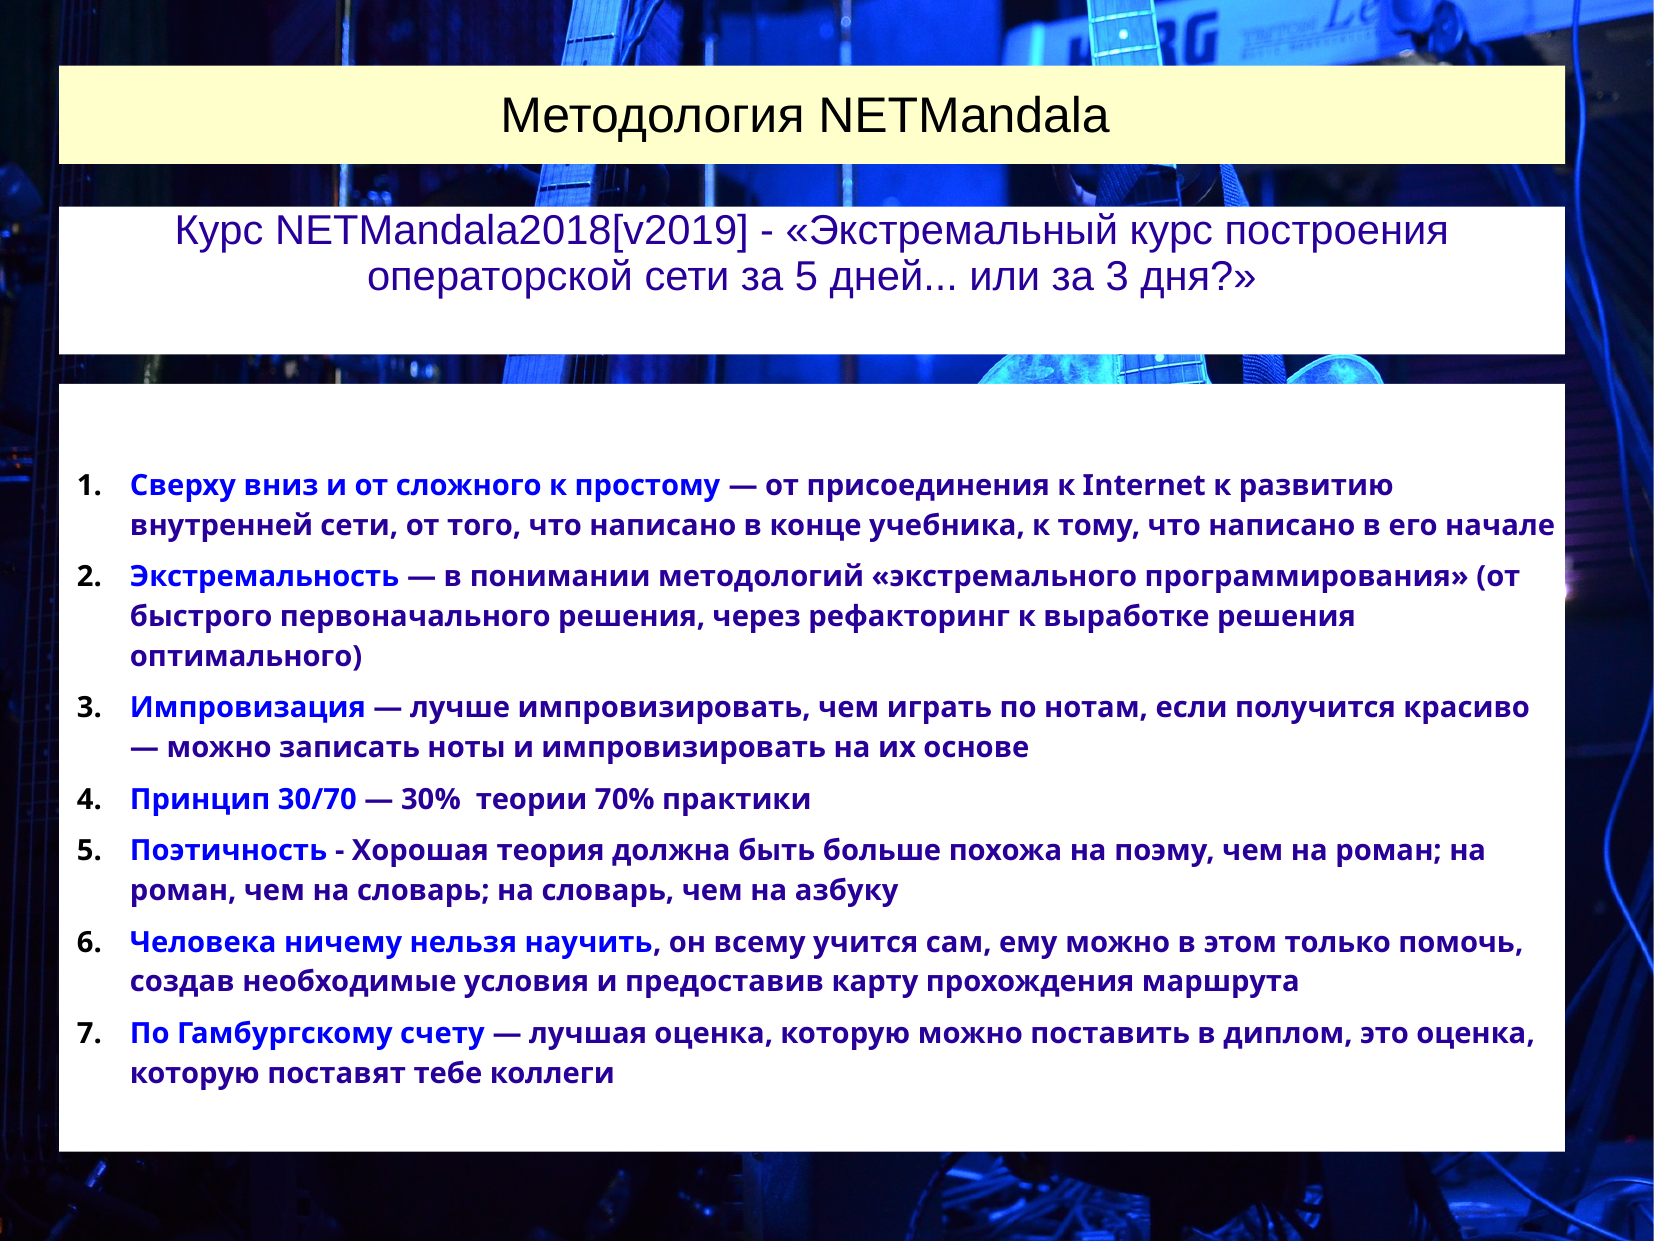

# Методология NETMandala
Курс NETMandala2018[v2019] - «Экстремальный курс построения операторской сети за 5 дней... или за 3 дня?»
Сверху вниз и от сложного к простому — от присоединения к Internet к развитию внутренней сети, от того, что написано в конце учебника, к тому, что написано в его начале
Экстремальность — в понимании методологий «экстремального программирования» (от быстрого первоначального решения, через рефакторинг к выработке решения оптимального)
Импровизация — лучше импровизировать, чем играть по нотам, если получится красиво — можно записать ноты и импровизировать на их основе
Принцип 30/70 — 30% теории 70% практики
Поэтичность - Хорошая теория должна быть больше похожа на поэму, чем на роман; на роман, чем на словарь; на словарь, чем на азбуку
Человека ничему нельзя научить, он всему учится сам, ему можно в этом только помочь, создав необходимые условия и предоставив карту прохождения маршрута
По Гамбургскому счету — лучшая оценка, которую можно поставить в диплом, это оценка, которую поставят тебе коллеги